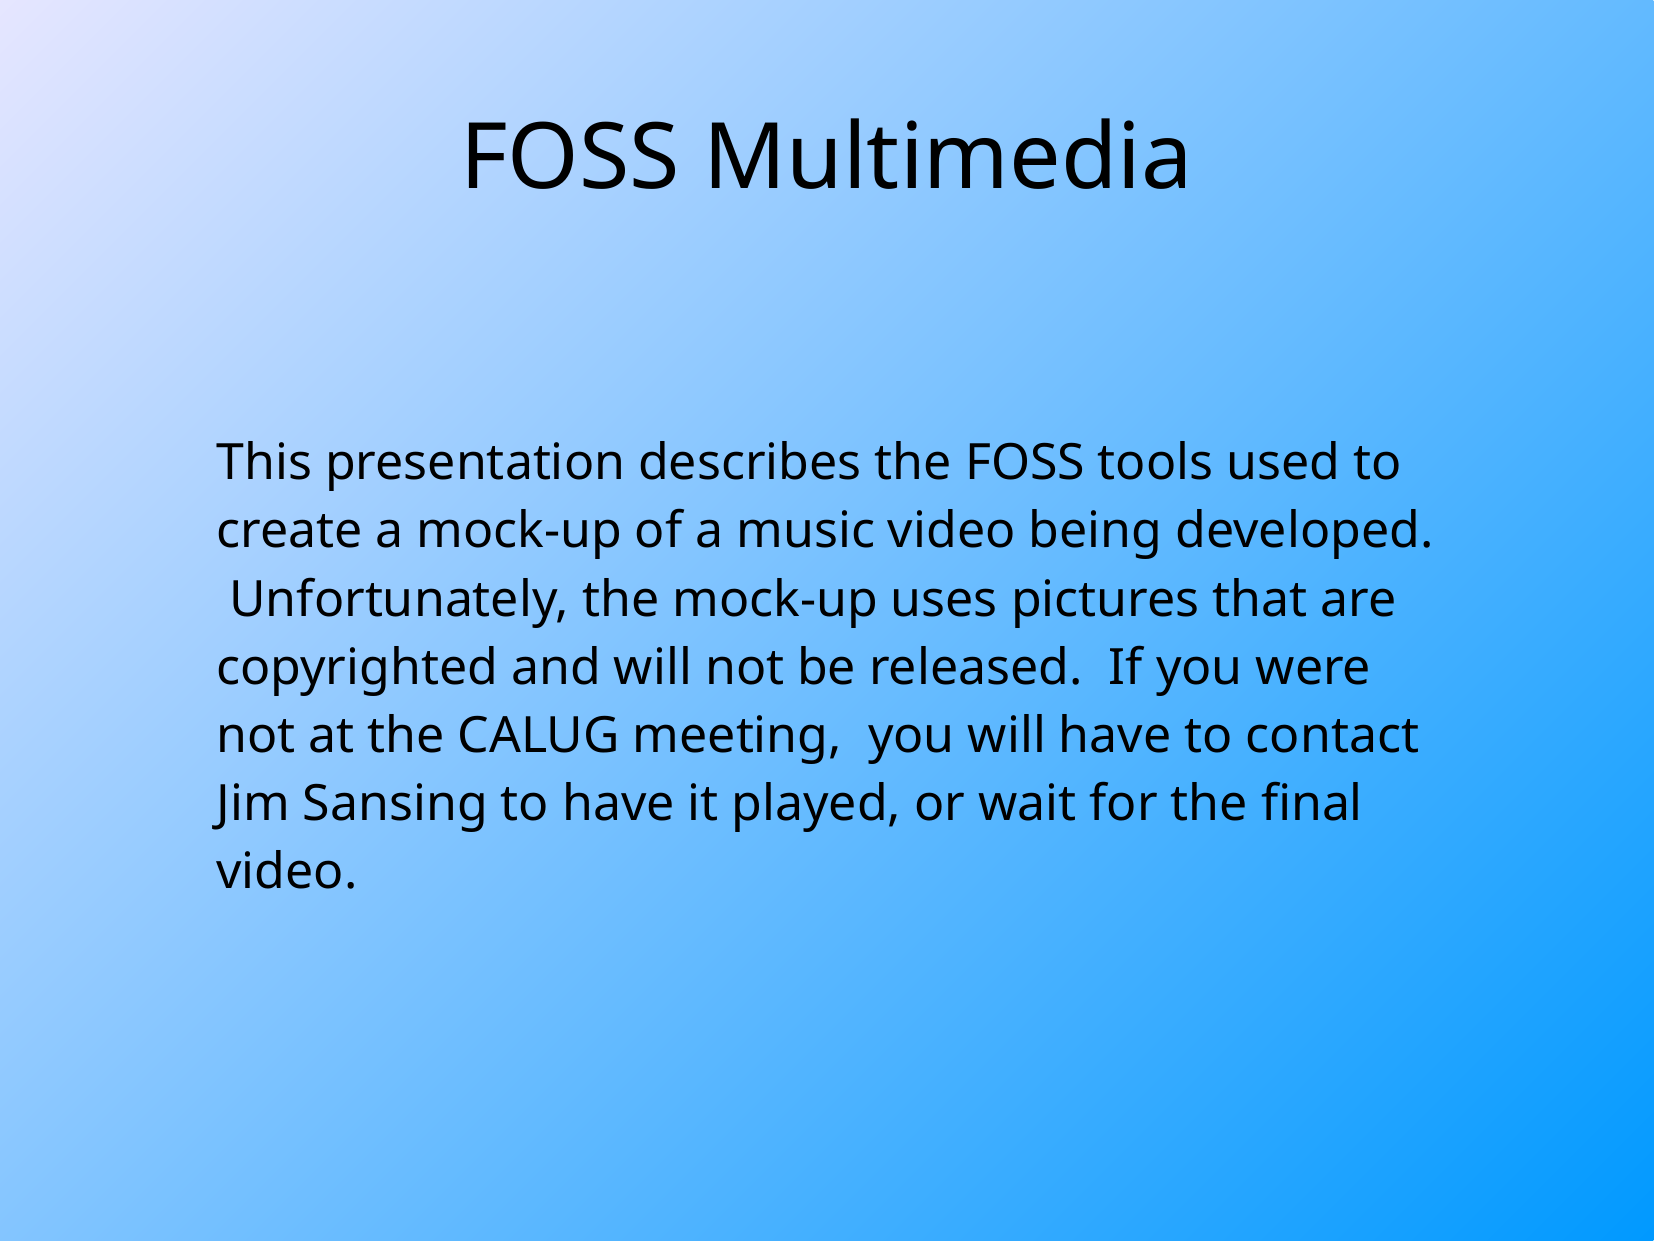

# FOSS Multimedia
This presentation describes the FOSS tools used to create a mock-up of a music video being developed. Unfortunately, the mock-up uses pictures that are copyrighted and will not be released. If you were not at the CALUG meeting, you will have to contact Jim Sansing to have it played, or wait for the final video.